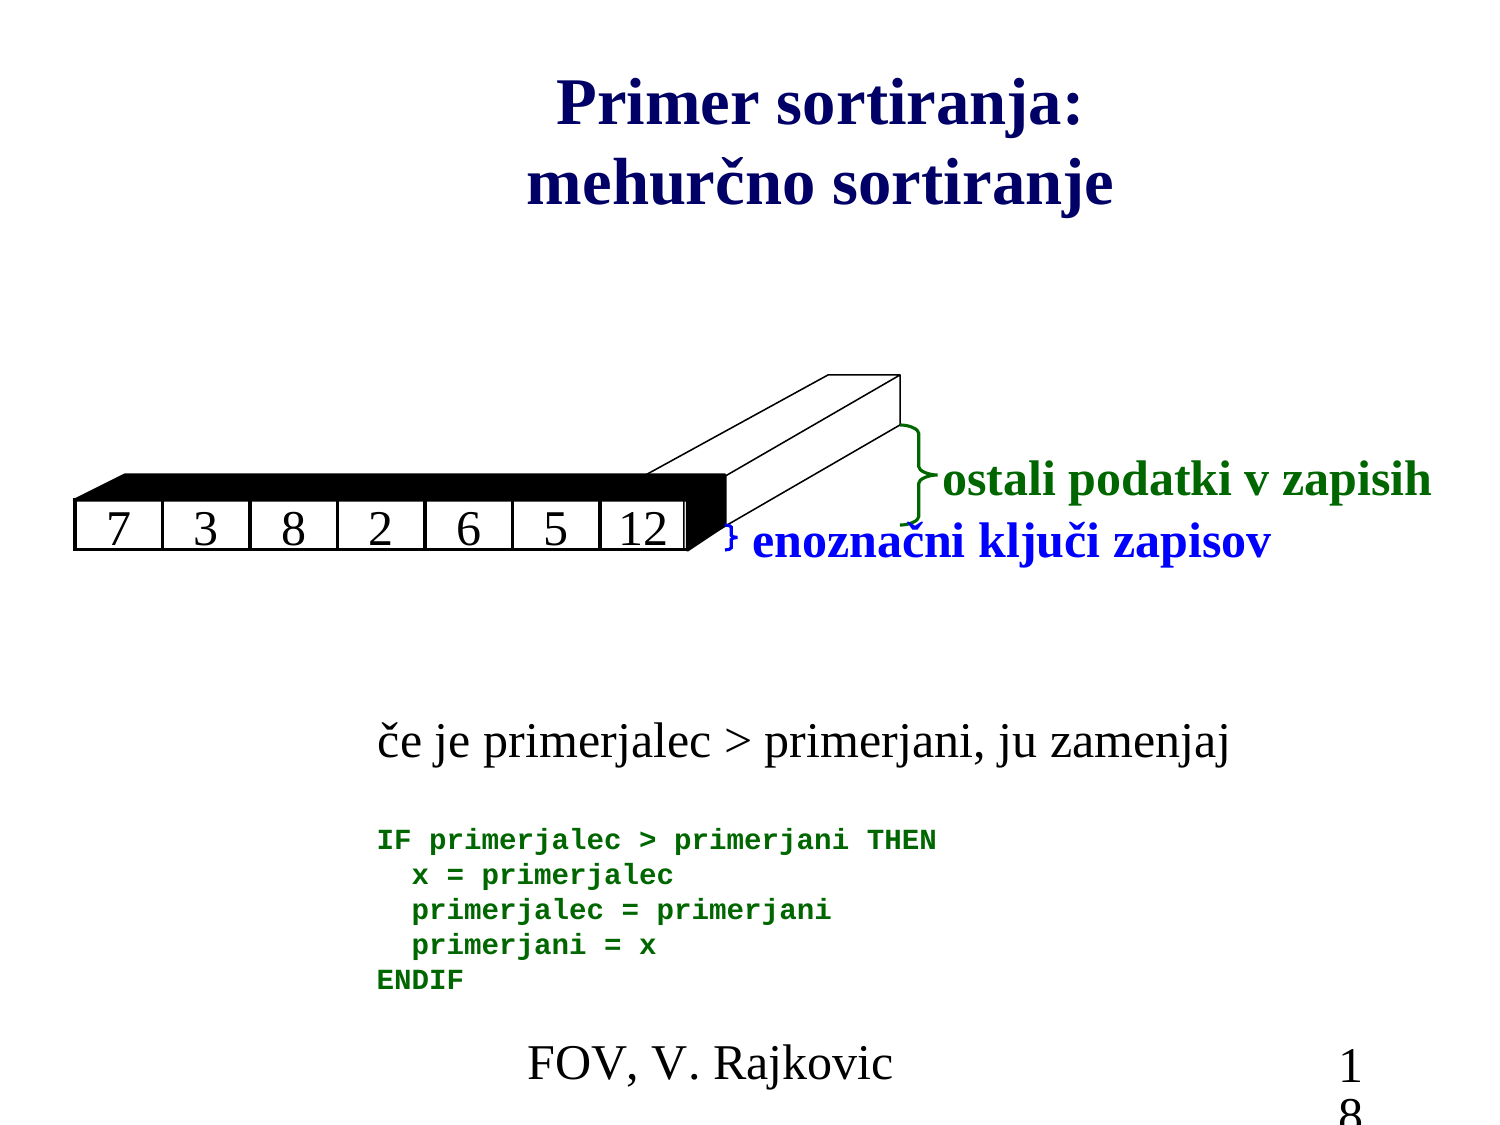

Primer sortiranja:
mehurčno sortiranje
ostali podatki v zapisih
7
3
8
2
6
5
12
enoznačni ključi zapisov
če je primerjalec > primerjani, ju zamenjaj
IF primerjalec > primerjani THEN
 x = primerjalec
 primerjalec = primerjani
 primerjani = x
ENDIF
FOV, V. Rajkovic
18